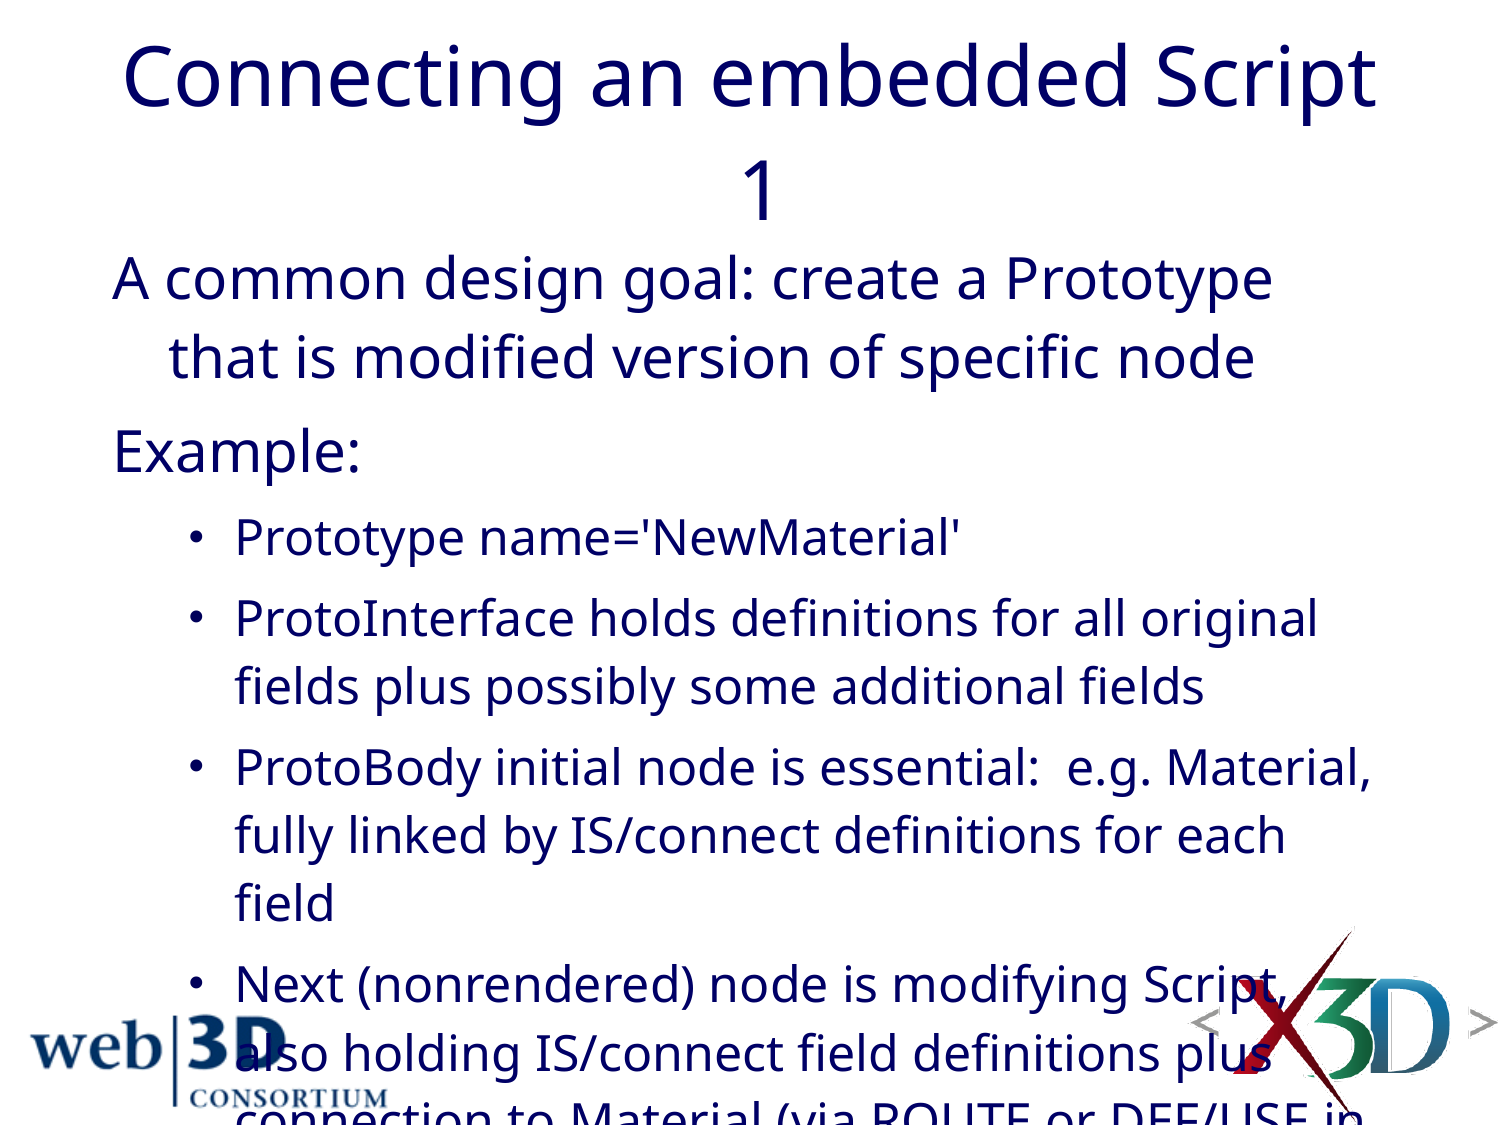

# Connecting an embedded Script 1
A common design goal: create a Prototype that is modified version of specific node
Example:
Prototype name='NewMaterial'
ProtoInterface holds definitions for all original fields plus possibly some additional fields
ProtoBody initial node is essential: e.g. Material, fully linked by IS/connect definitions for each field
Next (nonrendered) node is modifying Script, also holding IS/connect field definitions plus connection to Material (via ROUTE or DEF/USE in a field)